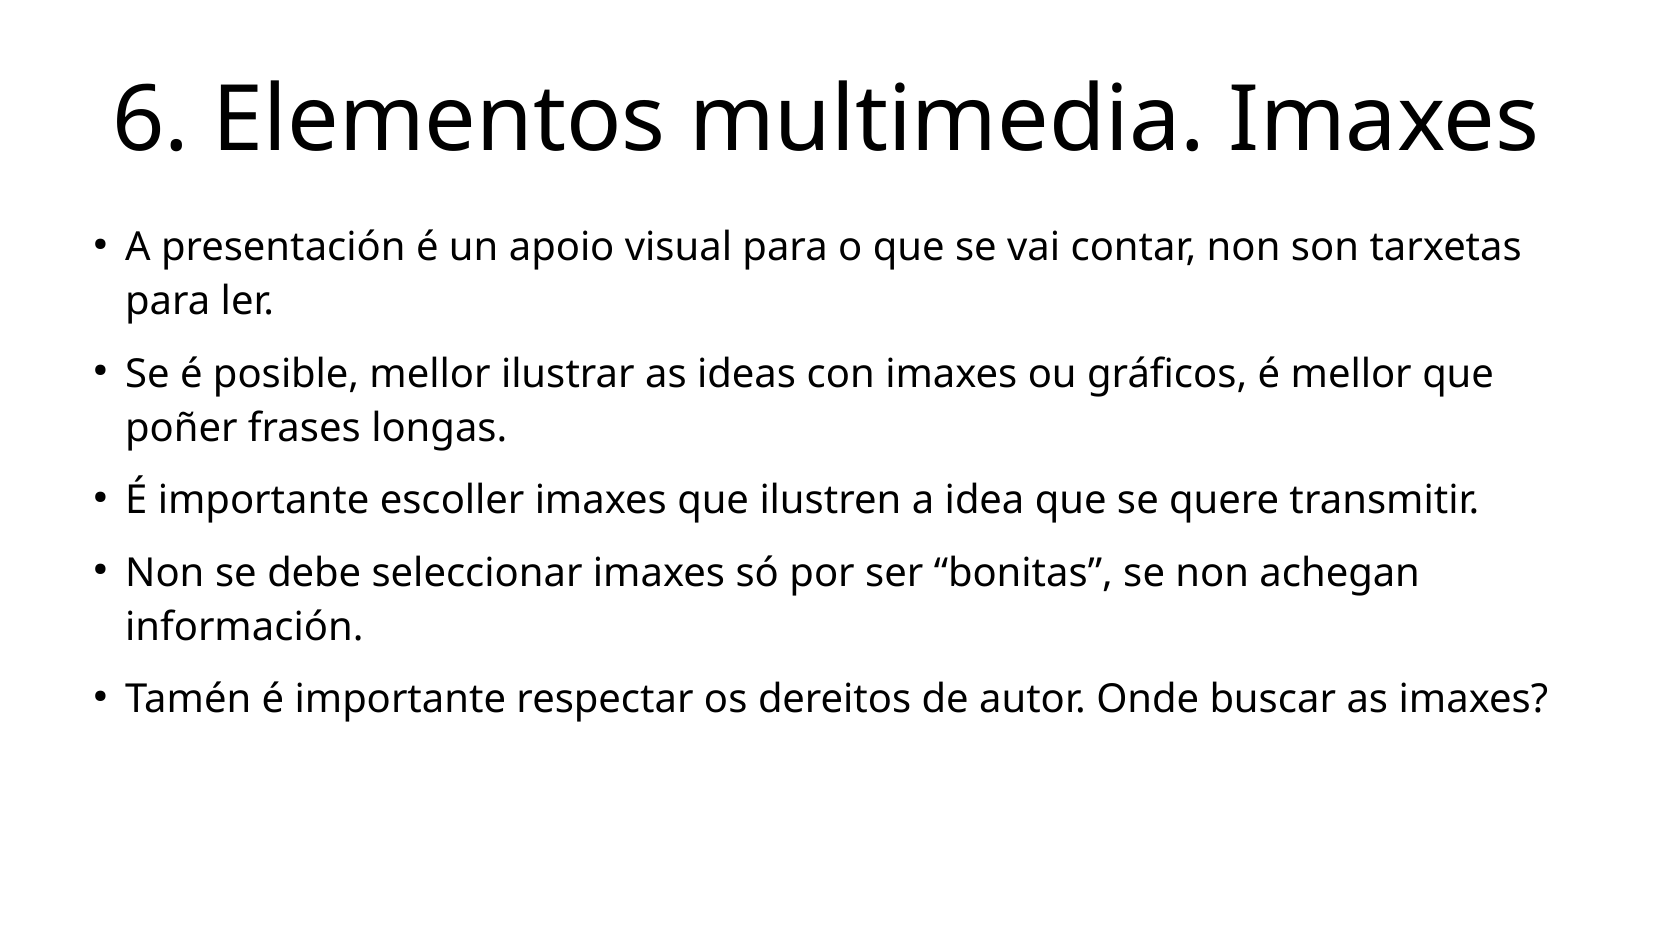

# 6. Elementos multimedia. Imaxes
A presentación é un apoio visual para o que se vai contar, non son tarxetas para ler.
Se é posible, mellor ilustrar as ideas con imaxes ou gráficos, é mellor que poñer frases longas.
É importante escoller imaxes que ilustren a idea que se quere transmitir.
Non se debe seleccionar imaxes só por ser “bonitas”, se non achegan información.
Tamén é importante respectar os dereitos de autor. Onde buscar as imaxes?